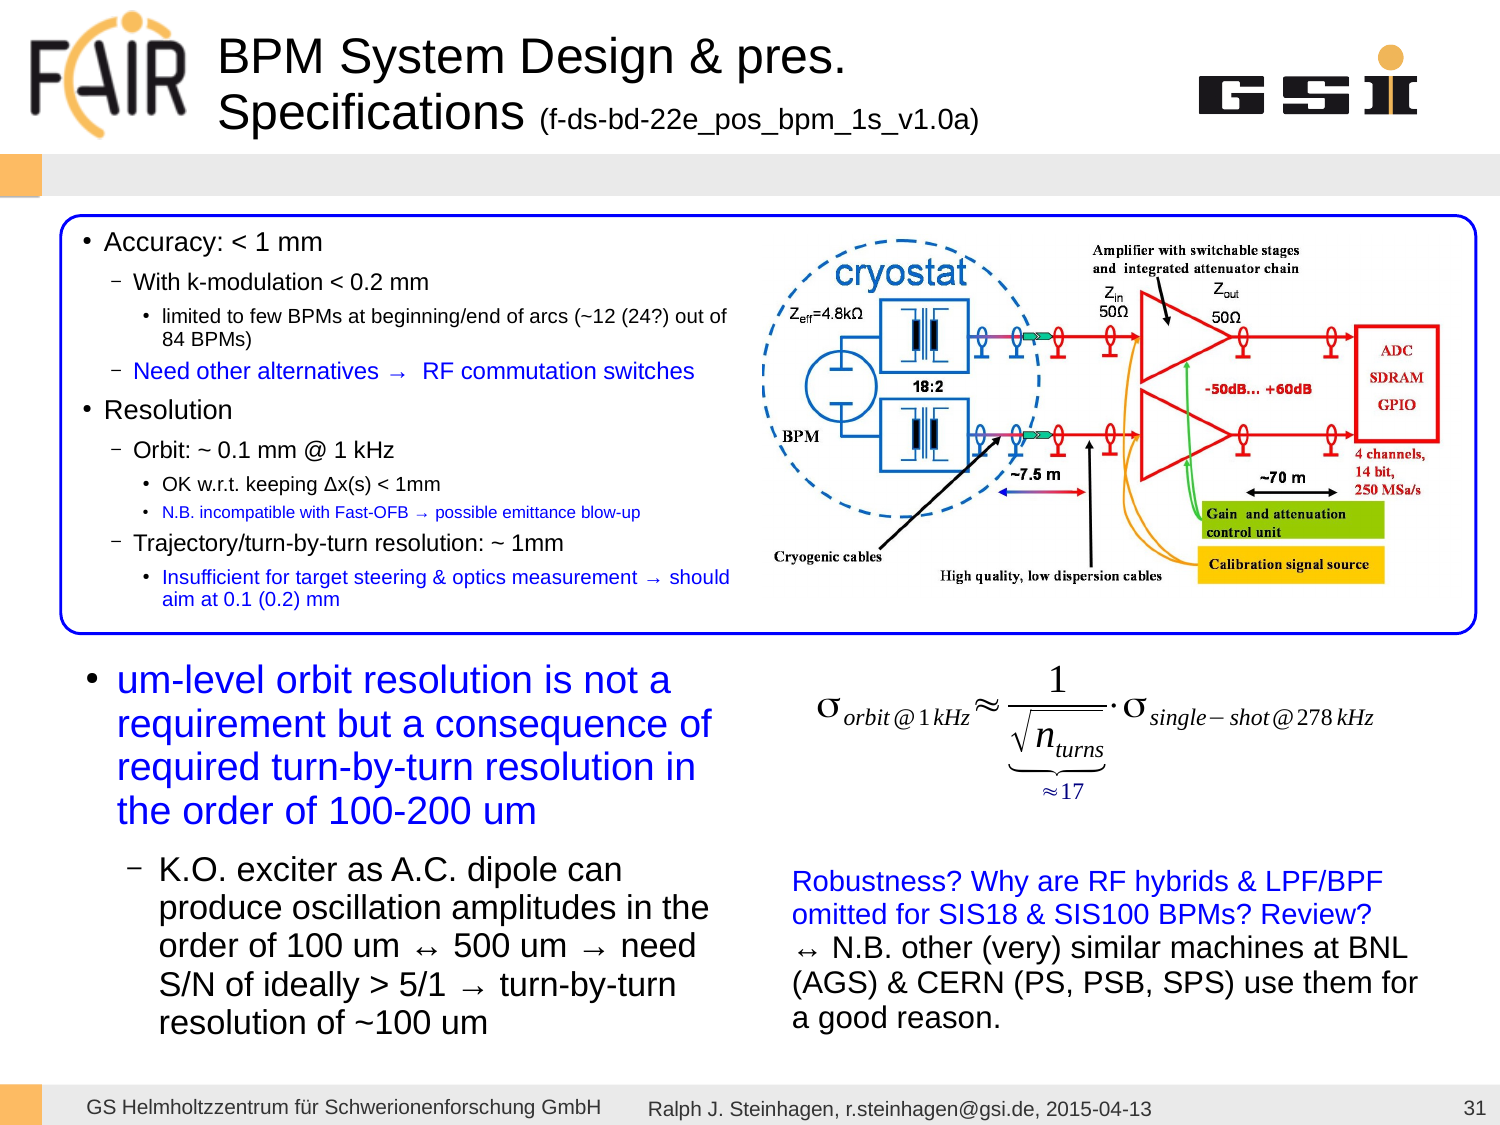

# BPM System Design & pres. Specifications (f-ds-bd-22e_pos_bpm_1s_v1.0a)
Accuracy: < 1 mm
With k-modulation < 0.2 mm
limited to few BPMs at beginning/end of arcs (~12 (24?) out of 84 BPMs)
Need other alternatives → RF commutation switches
Resolution
Orbit: ~ 0.1 mm @ 1 kHz
OK w.r.t. keeping Δx(s) < 1mm
N.B. incompatible with Fast-OFB → possible emittance blow-up
Trajectory/turn-by-turn resolution: ~ 1mm
Insufficient for target steering & optics measurement → should aim at 0.1 (0.2) mm
um-level orbit resolution is not a requirement but a consequence of required turn-by-turn resolution in the order of 100-200 um
K.O. exciter as A.C. dipole can produce oscillation amplitudes in the order of 100 um ↔ 500 um → need S/N of ideally > 5/1 → turn-by-turn resolution of ~100 um
Robustness? Why are RF hybrids & LPF/BPF omitted for SIS18 & SIS100 BPMs? Review?
↔ N.B. other (very) similar machines at BNL (AGS) & CERN (PS, PSB, SPS) use them for a good reason.